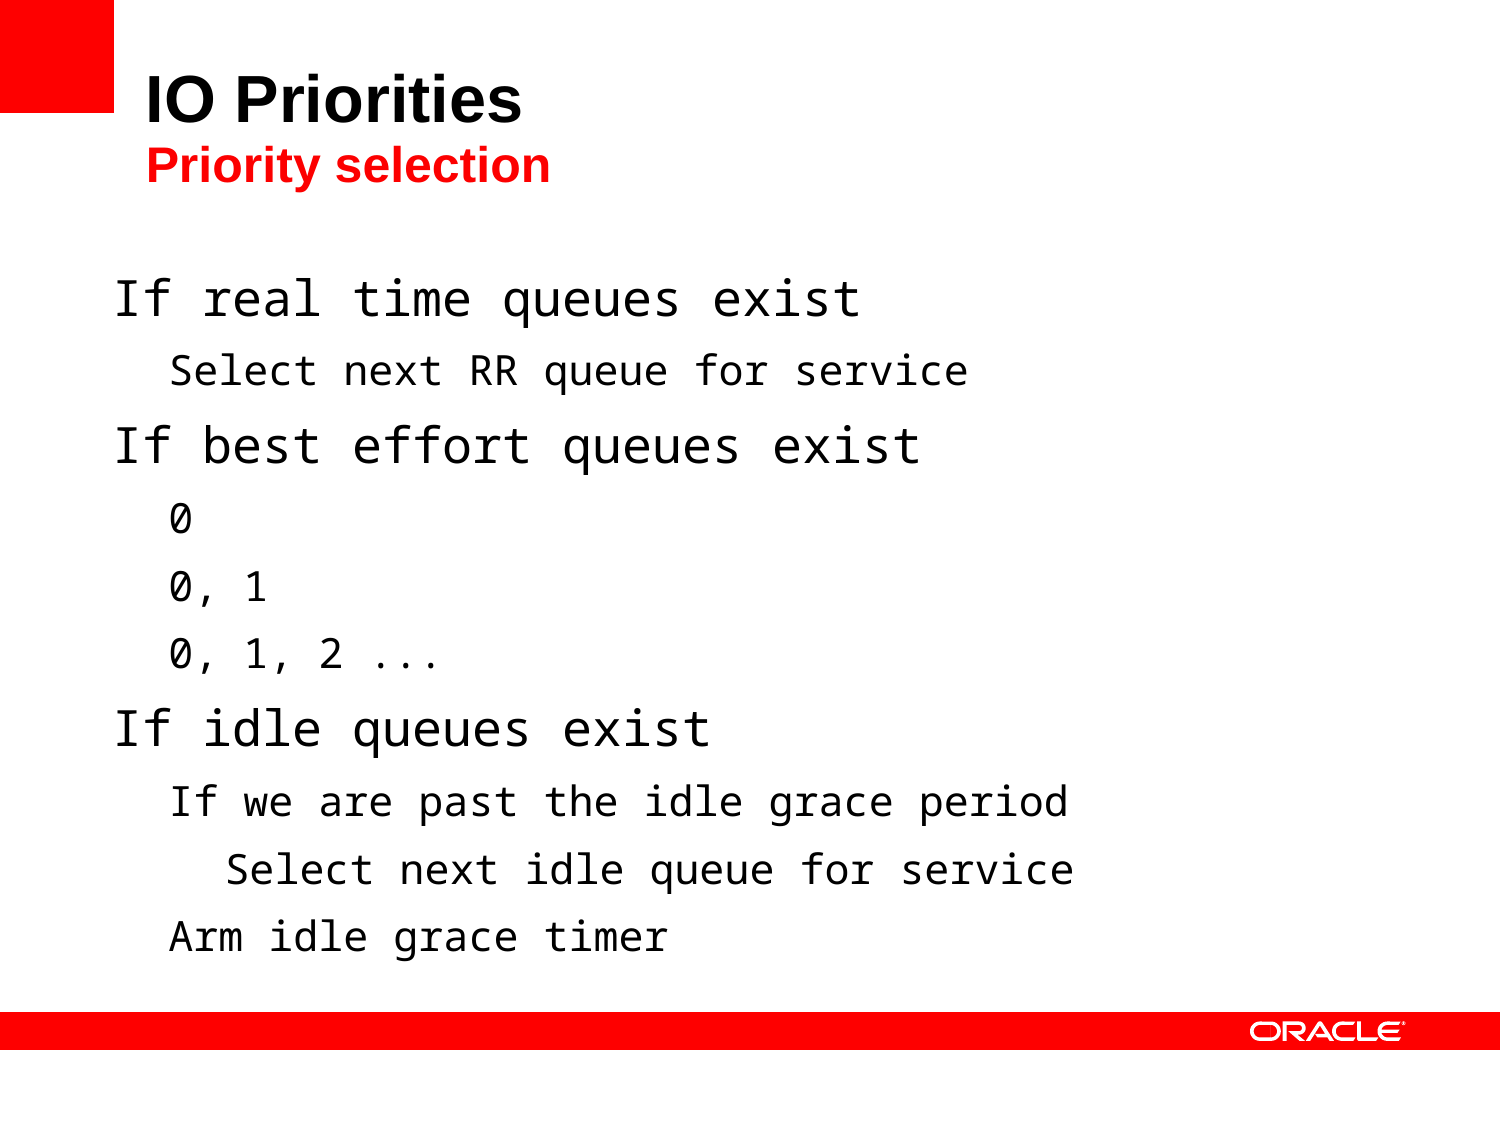

# IO Priorities Priority selection
If real time queues exist
Select next RR queue for service
If best effort queues exist
0
0, 1
0, 1, 2 ...
If idle queues exist
If we are past the idle grace period
Select next idle queue for service
Arm idle grace timer